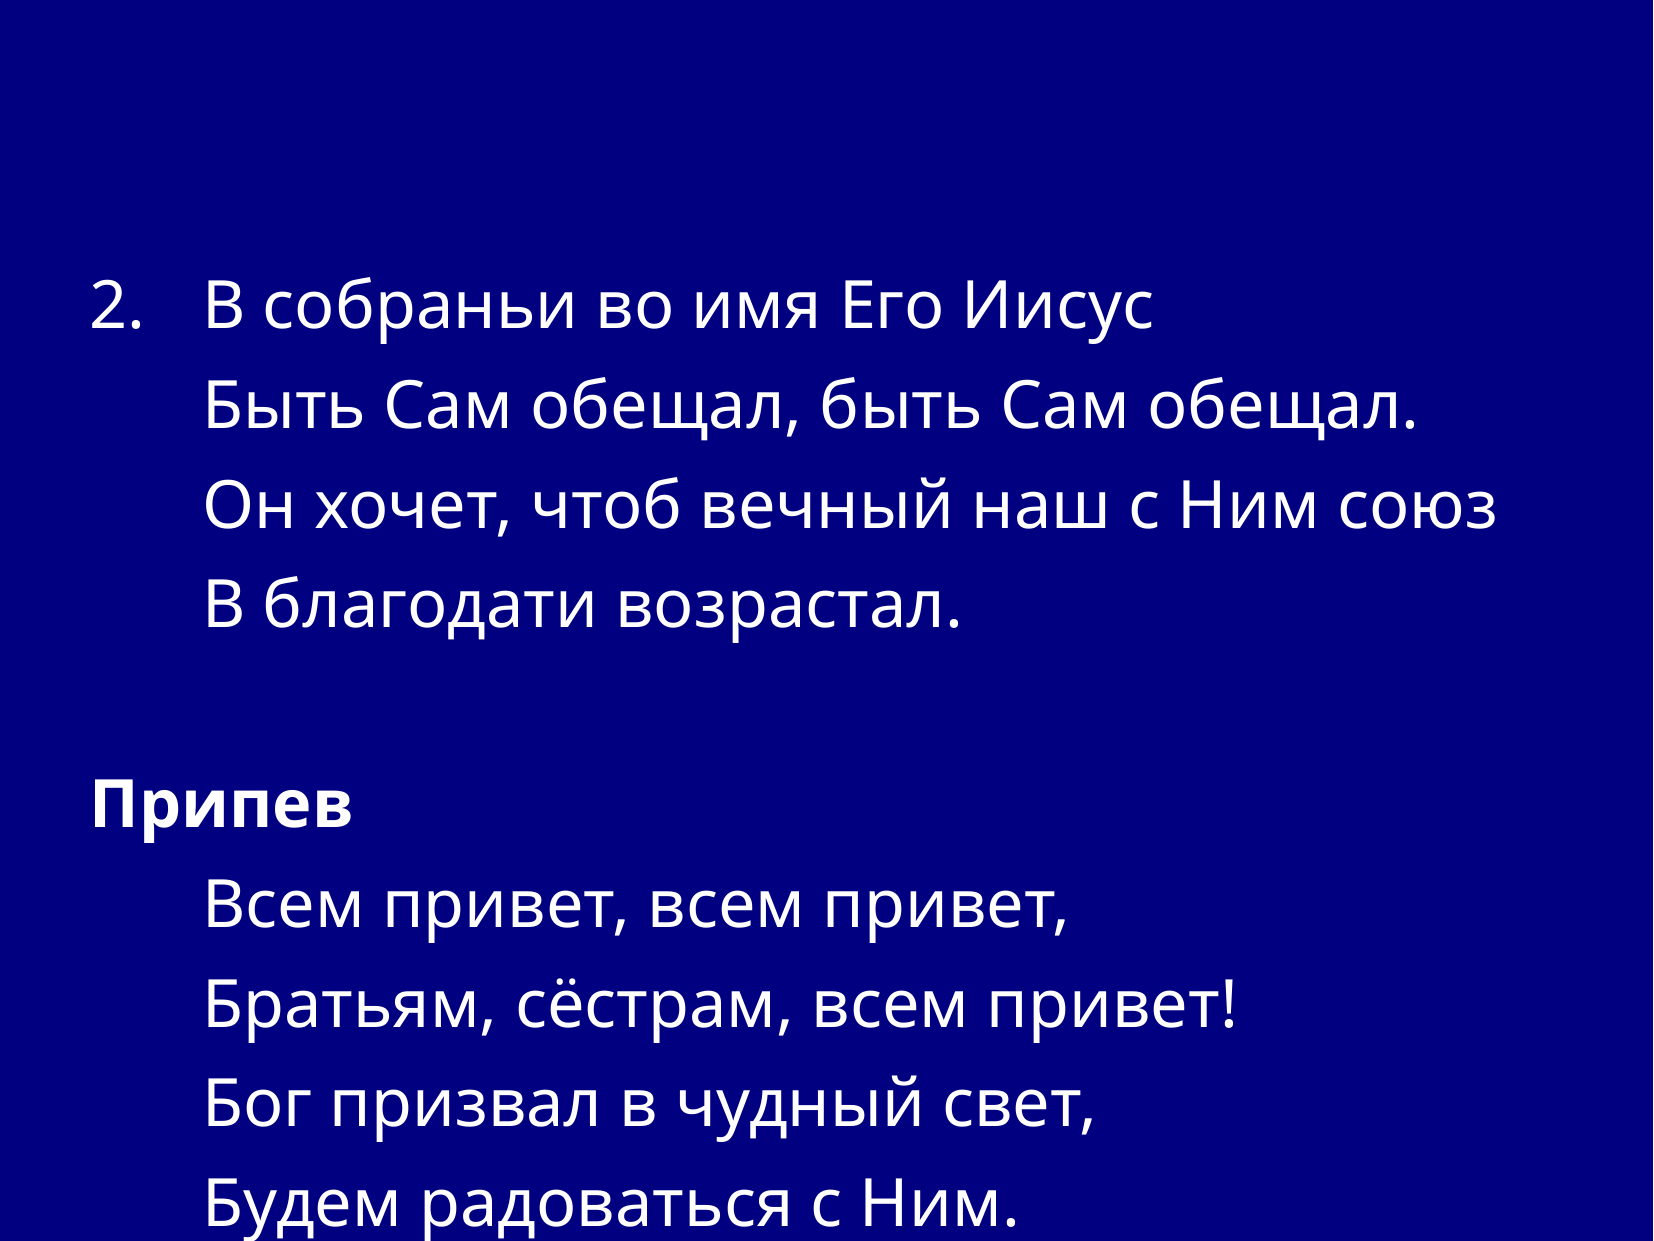

2.	В собраньи во имя Его Иисус
	Быть Сам обещал, быть Сам обещал.
	Он хочет, чтоб вечный наш с Ним союз
	В благодати возрастал.
Припев
	Всем привет, всем привет,
	Братьям, сёстрам, всем привет!
	Бог призвал в чудный свет,
	Будем радоваться с Ним.